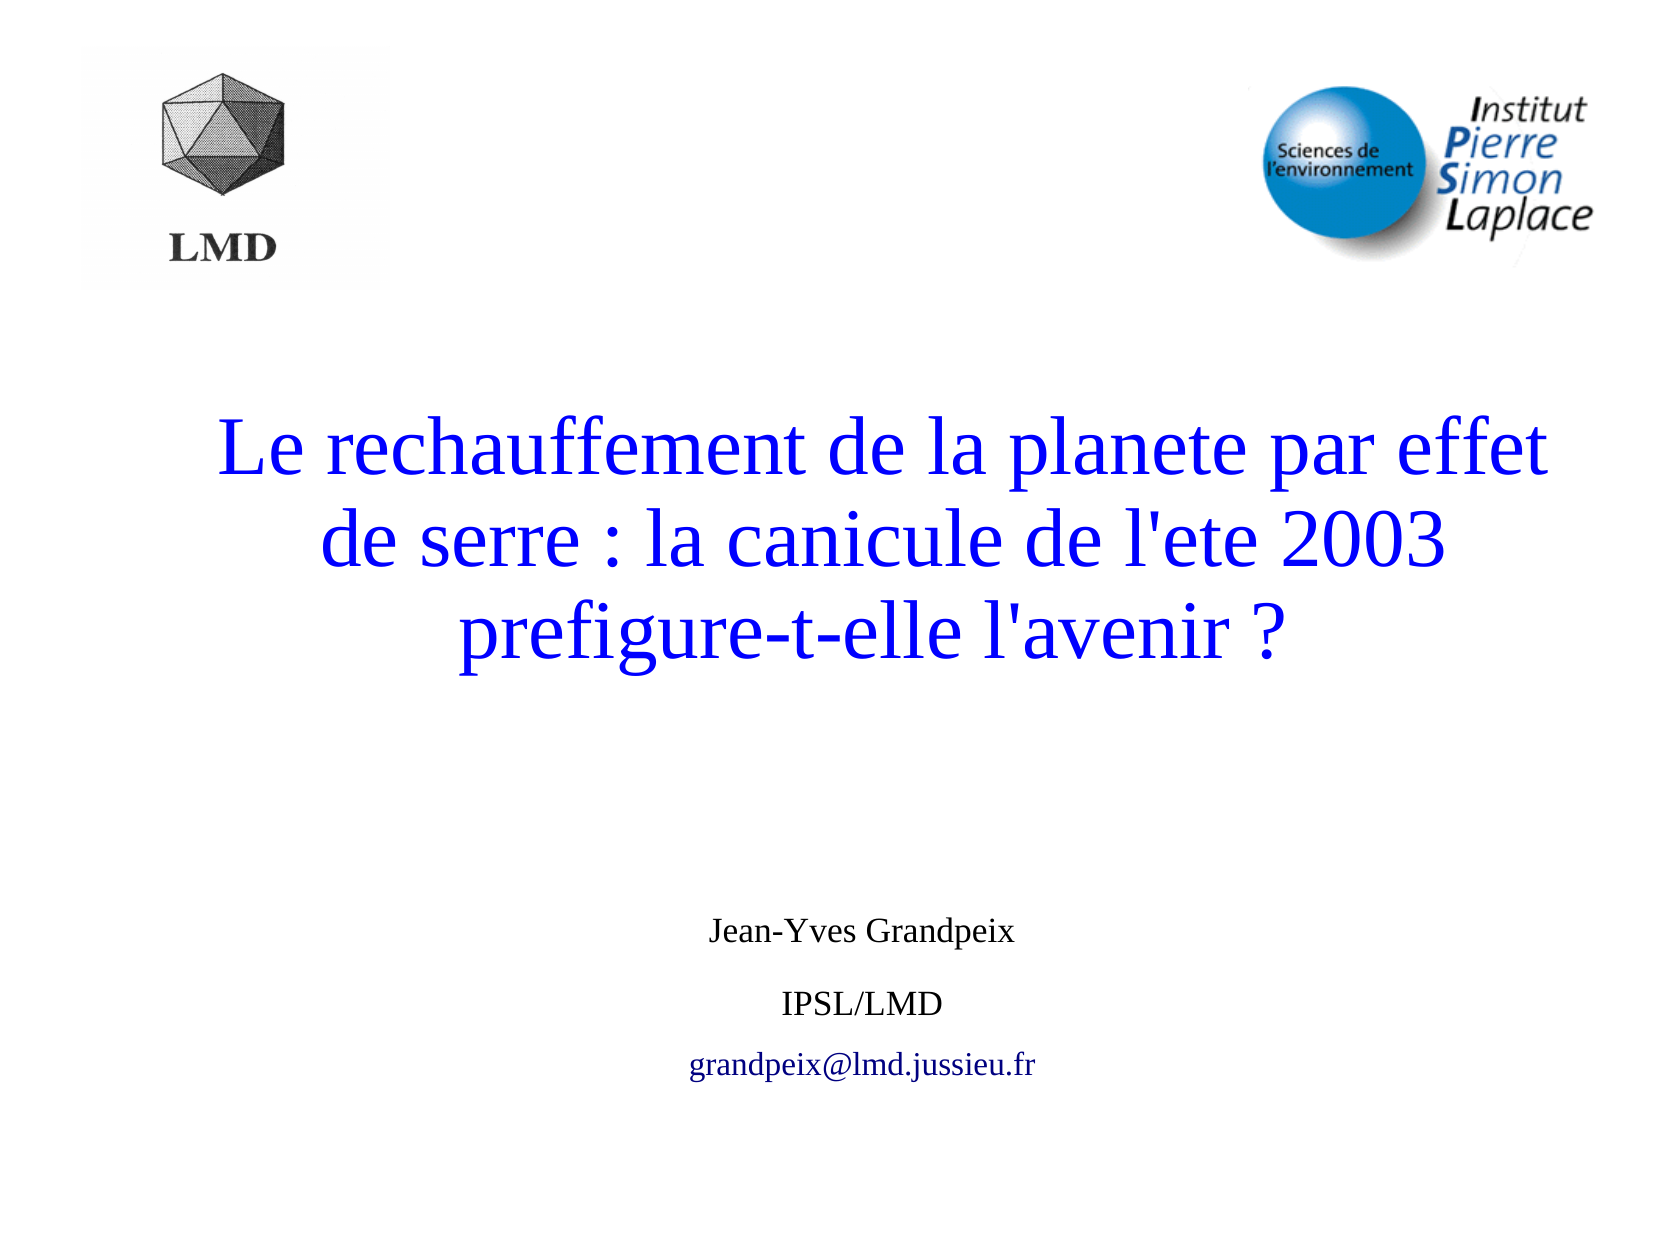

Le rechauffement de la planete par effet de serre : la canicule de l'ete 2003 prefigure-t-elle l'avenir ?
Jean-Yves Grandpeix
IPSL/LMD
grandpeix@lmd.jussieu.fr